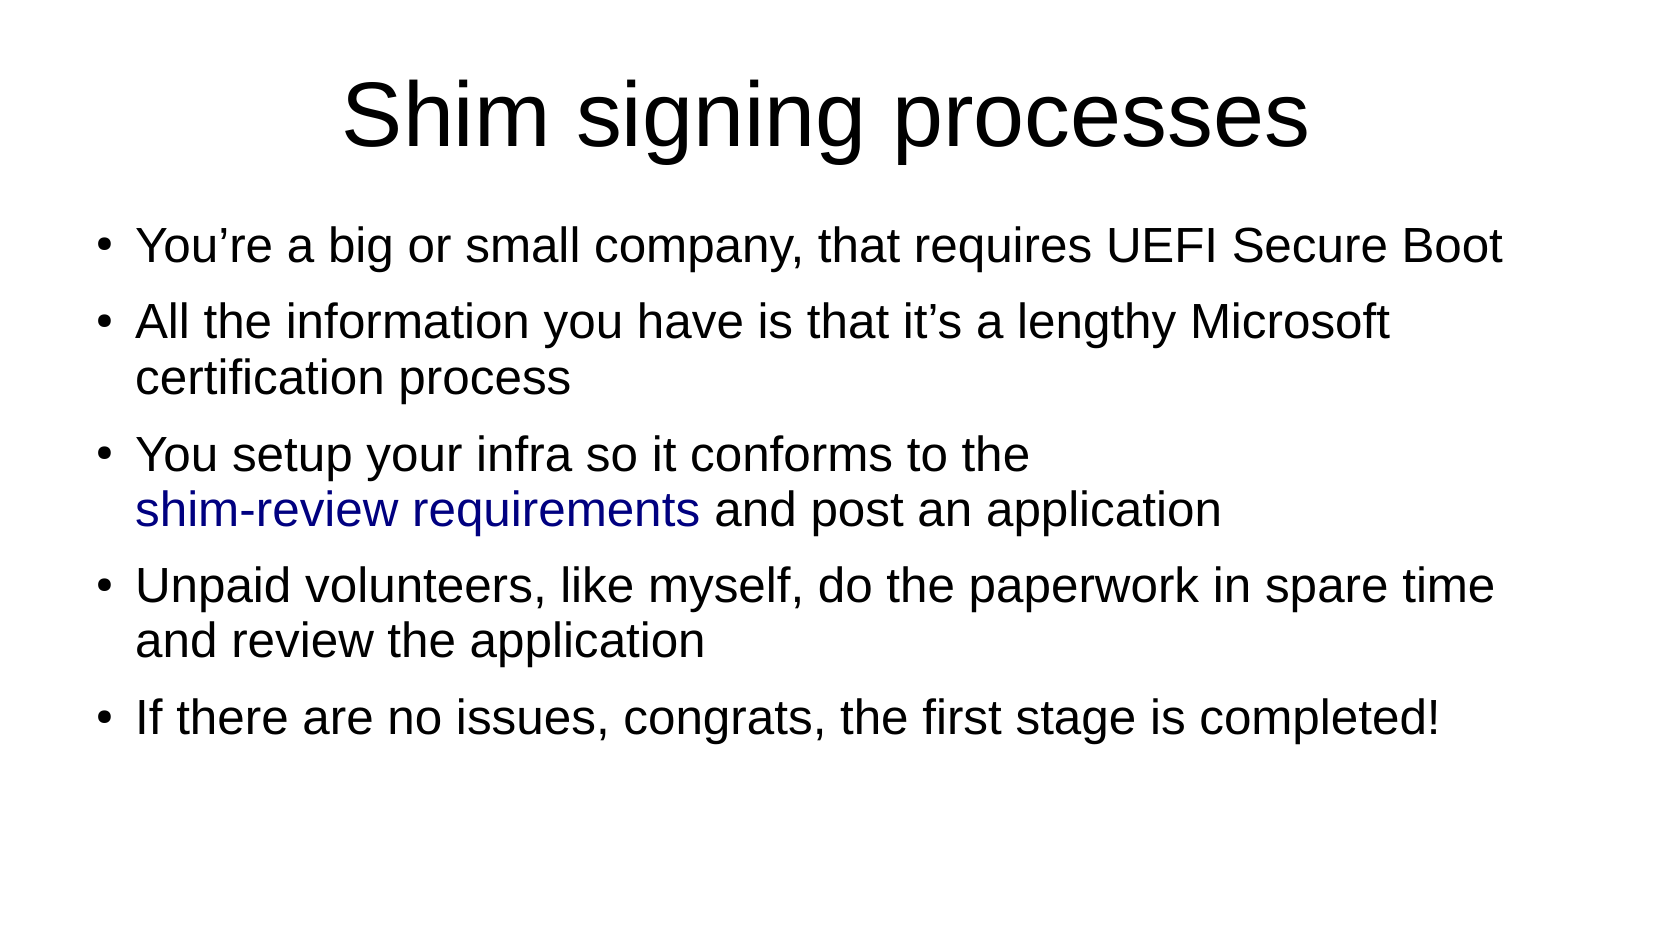

# Shim signing processes
You’re a big or small company, that requires UEFI Secure Boot
All the information you have is that it’s a lengthy Microsoft certification process
You setup your infra so it conforms to the
shim-review requirements and post an application
Unpaid volunteers, like myself, do the paperwork in spare time and review the application
If there are no issues, congrats, the first stage is completed!